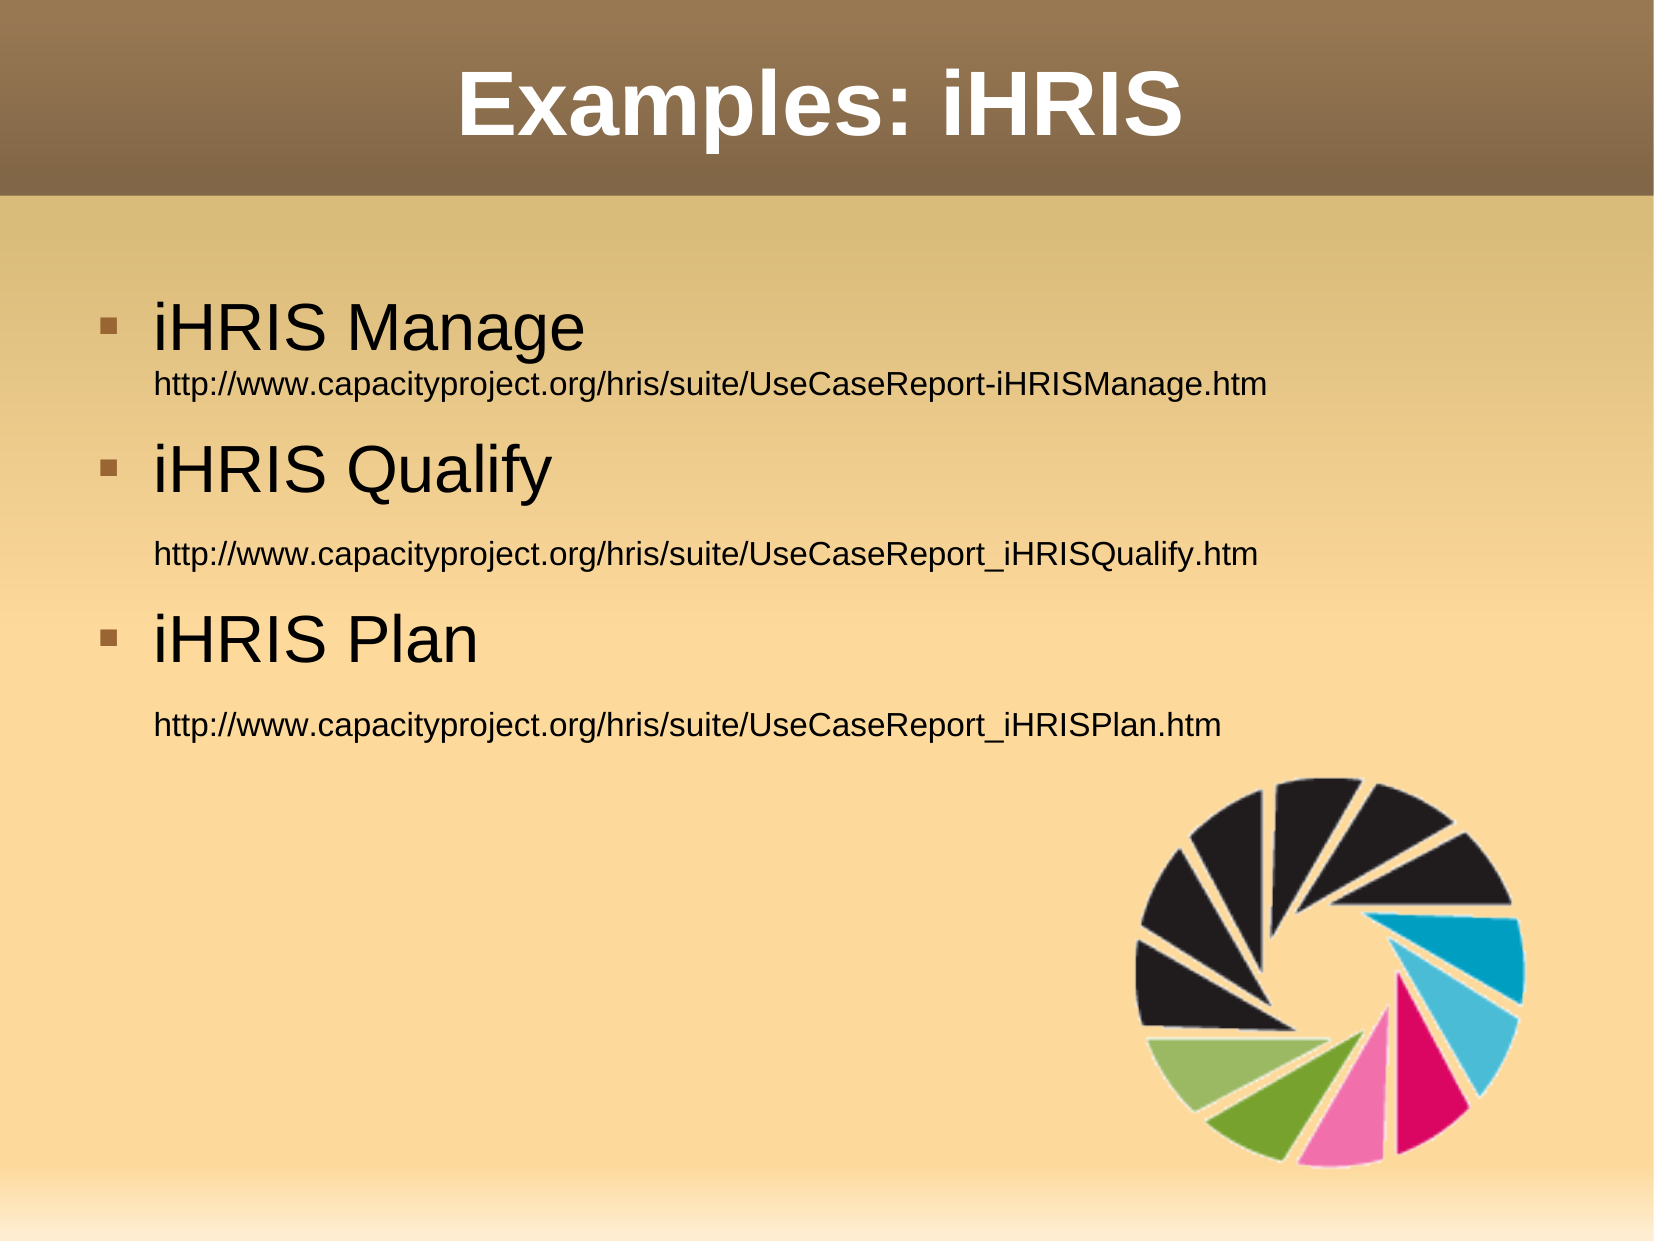

# Examples: iHRIS
iHRIS Manage
http://www.capacityproject.org/hris/suite/UseCaseReport-iHRISManage.htm
iHRIS Qualify
http://www.capacityproject.org/hris/suite/UseCaseReport_iHRISQualify.htm
iHRIS Plan
http://www.capacityproject.org/hris/suite/UseCaseReport_iHRISPlan.htm